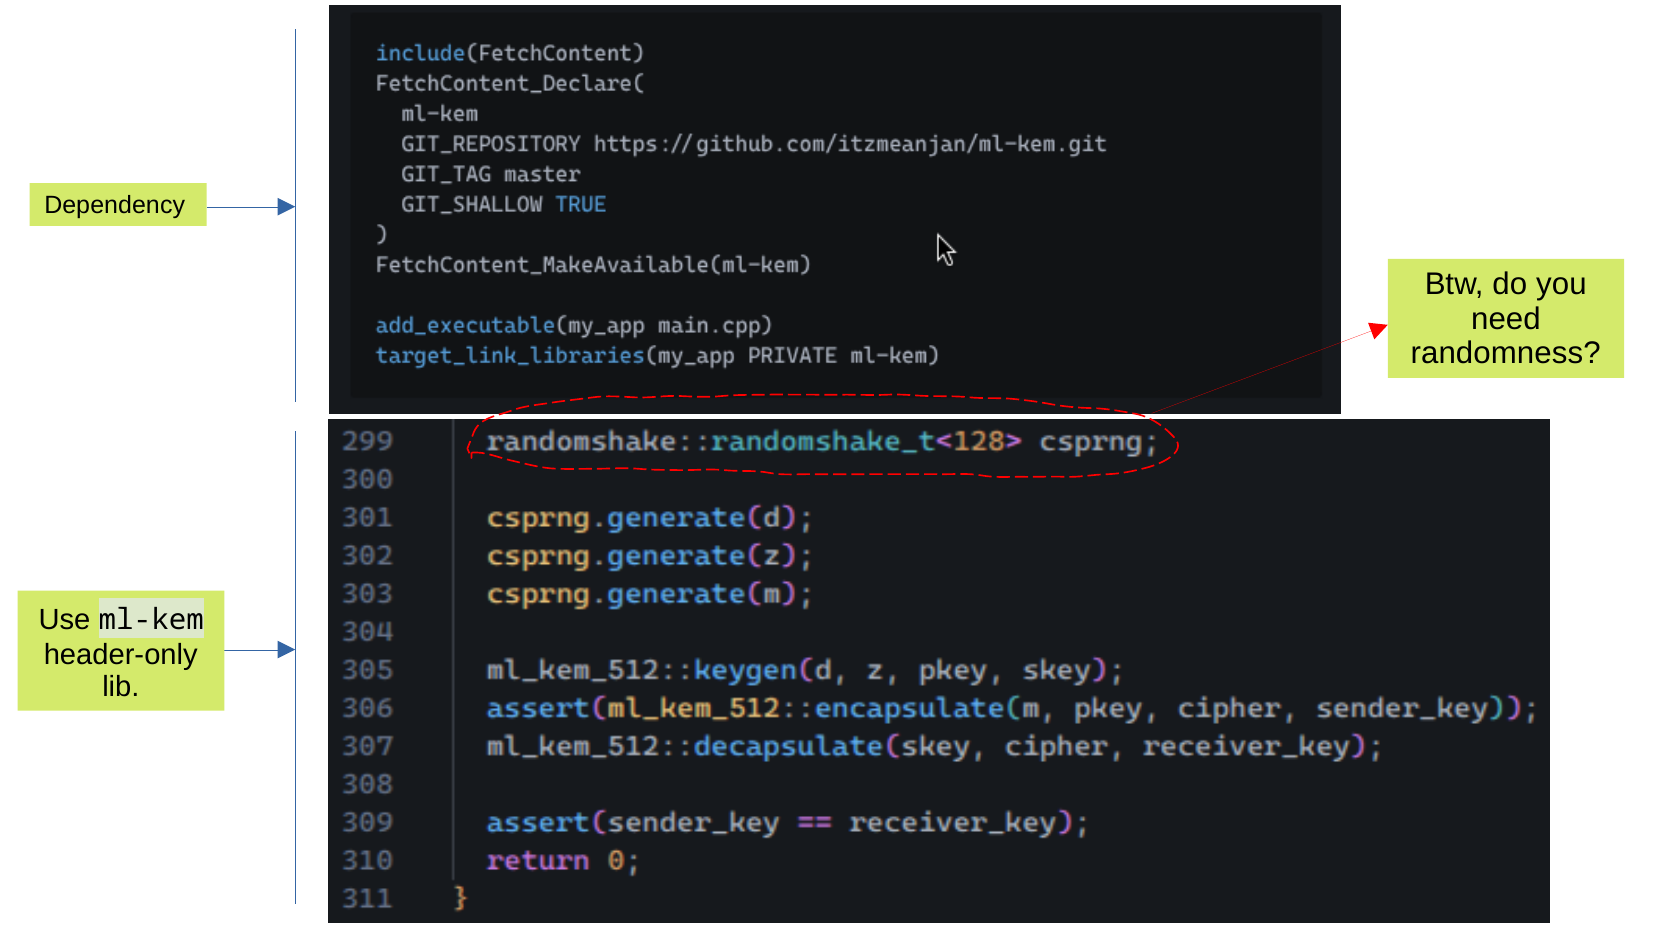

Dependency
Btw, do you need randomness?
Use ml-kem header-only lib.